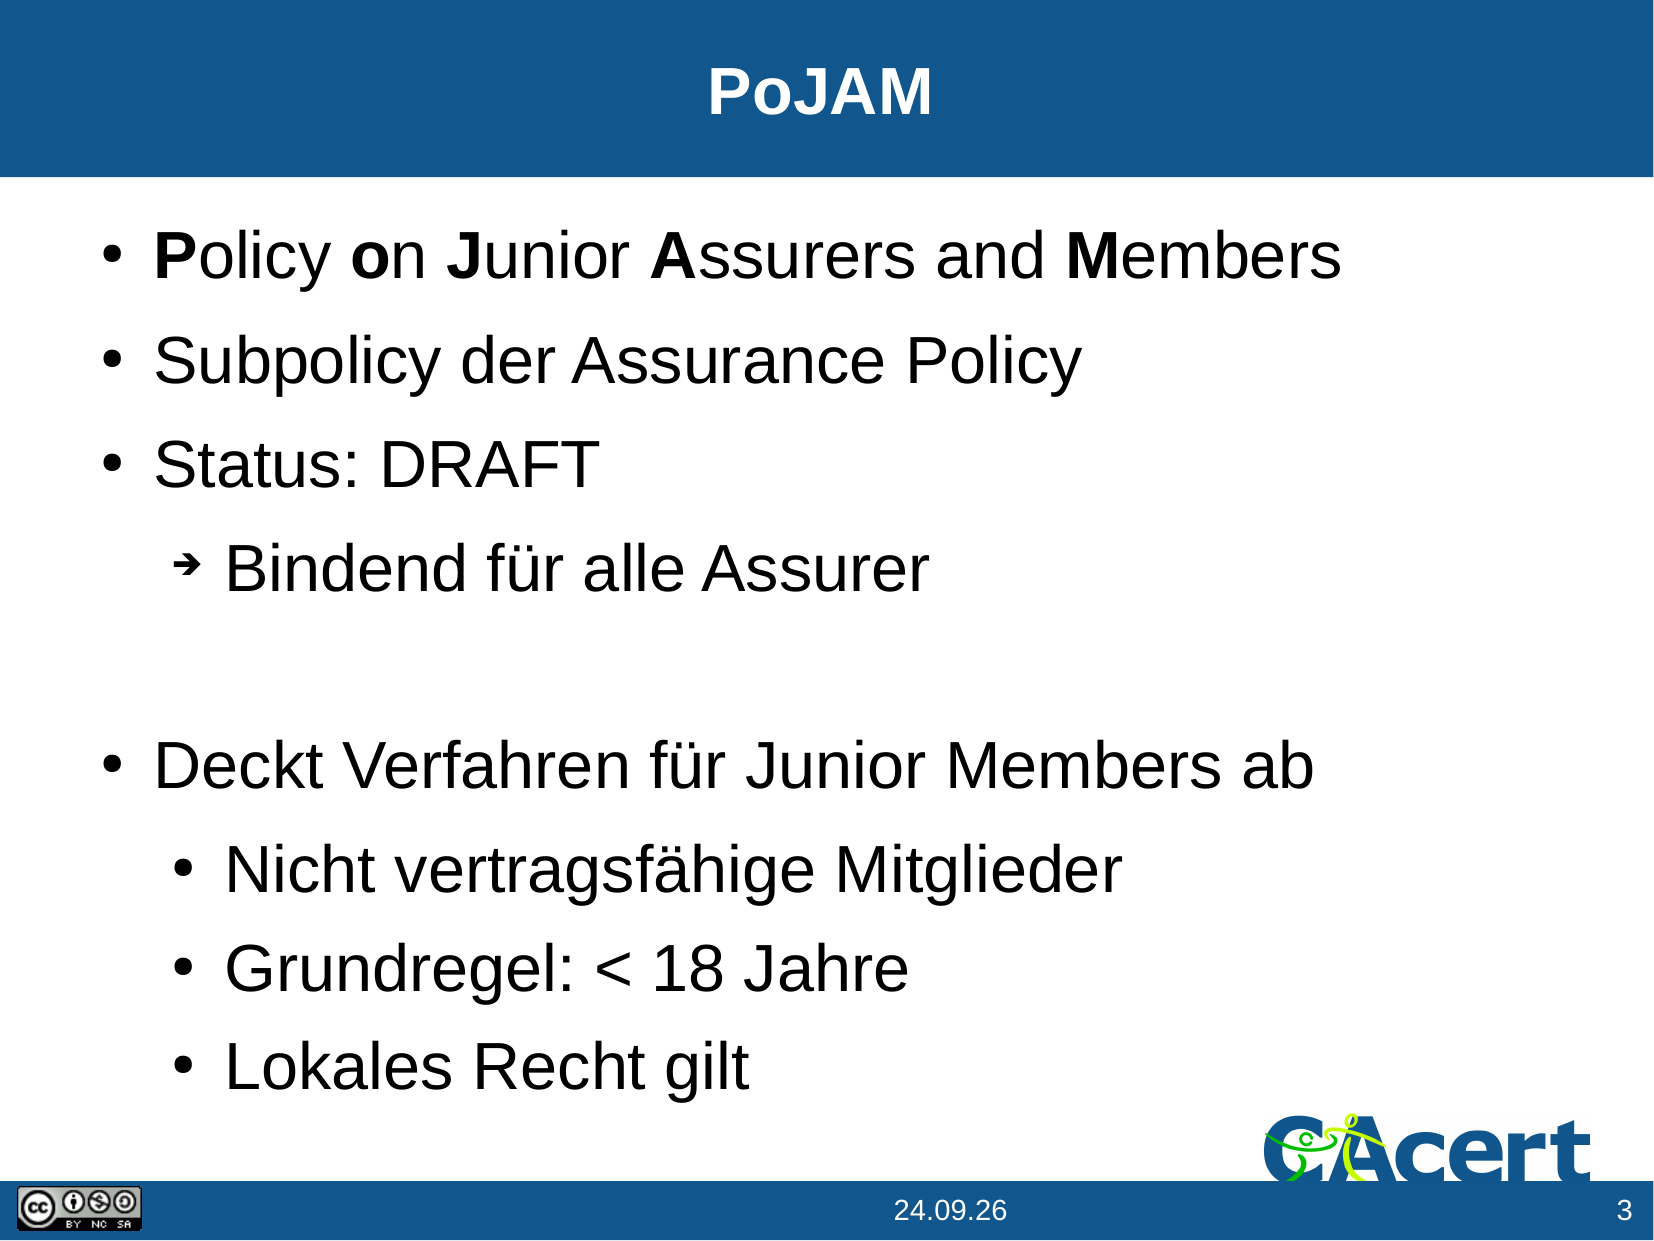

# PoJAM
Policy on Junior Assurers and Members
Subpolicy der Assurance Policy
Status: DRAFT
Bindend für alle Assurer
Deckt Verfahren für Junior Members ab
Nicht vertragsfähige Mitglieder
Grundregel: < 18 Jahre
Lokales Recht gilt